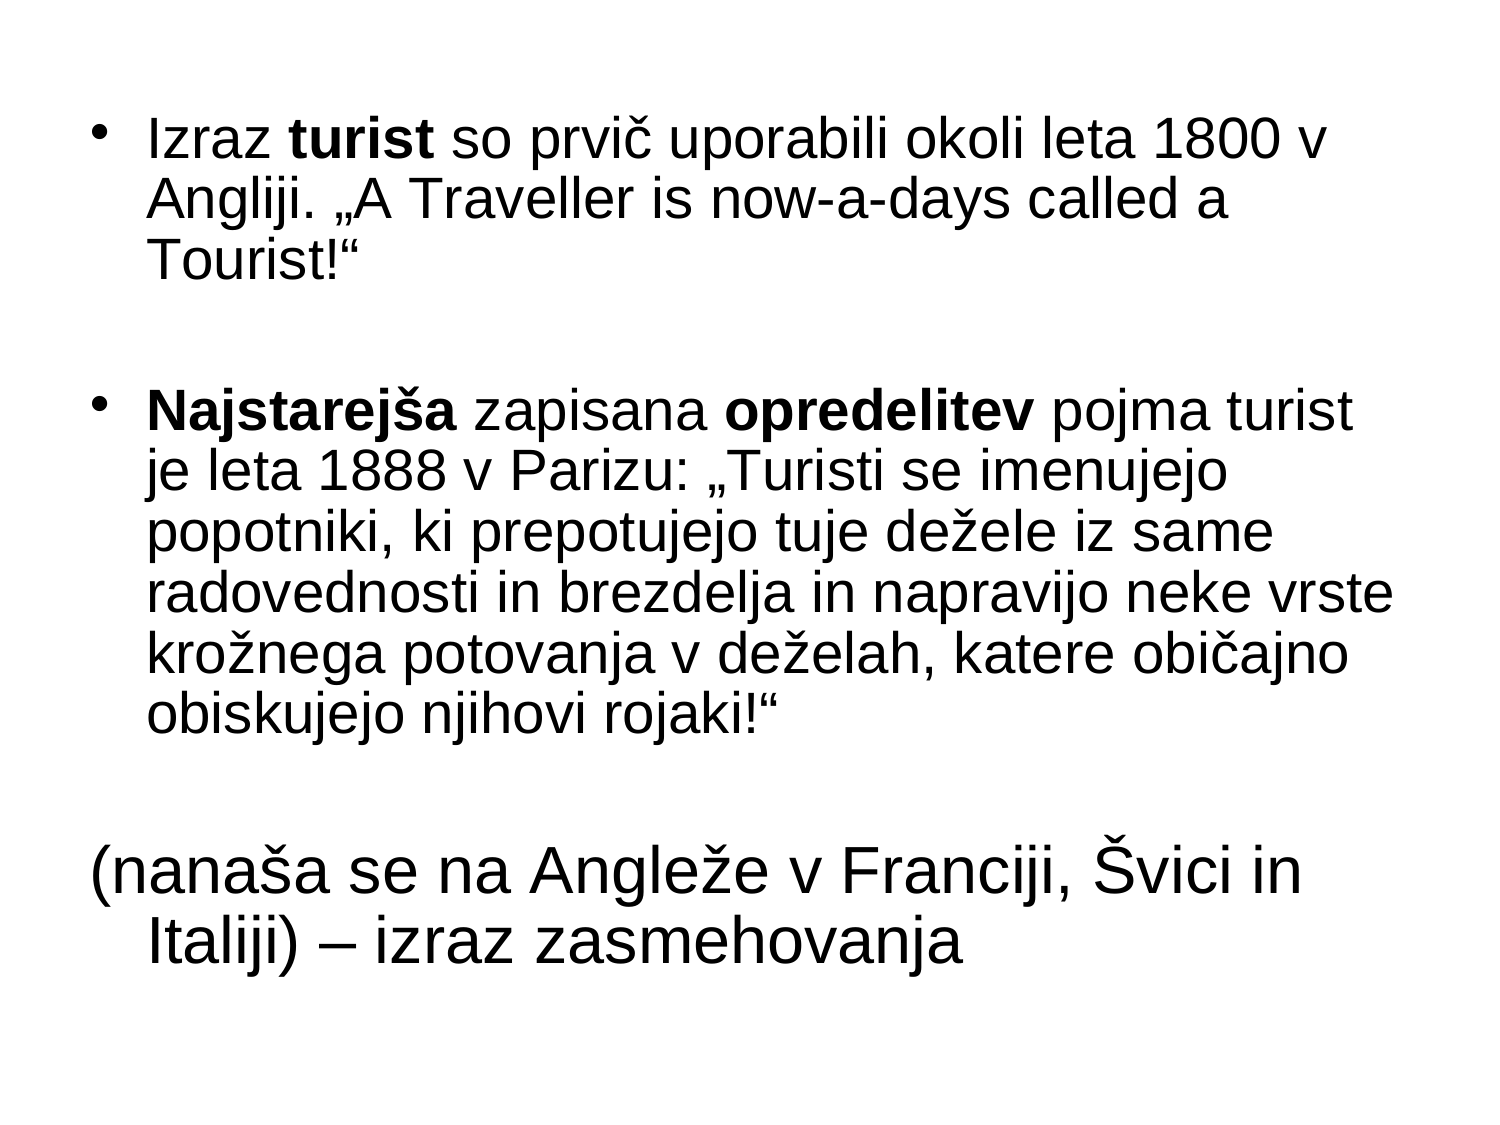

# Izraz turist so prvič uporabili okoli leta 1800 v Angliji. „A Traveller is now-a-days called a Tourist!“
Najstarejša zapisana opredelitev pojma turist je leta 1888 v Parizu: „Turisti se imenujejo popotniki, ki prepotujejo tuje dežele iz same radovednosti in brezdelja in napravijo neke vrste krožnega potovanja v deželah, katere običajno obiskujejo njihovi rojaki!“
(nanaša se na Angleže v Franciji, Švici in Italiji) – izraz zasmehovanja